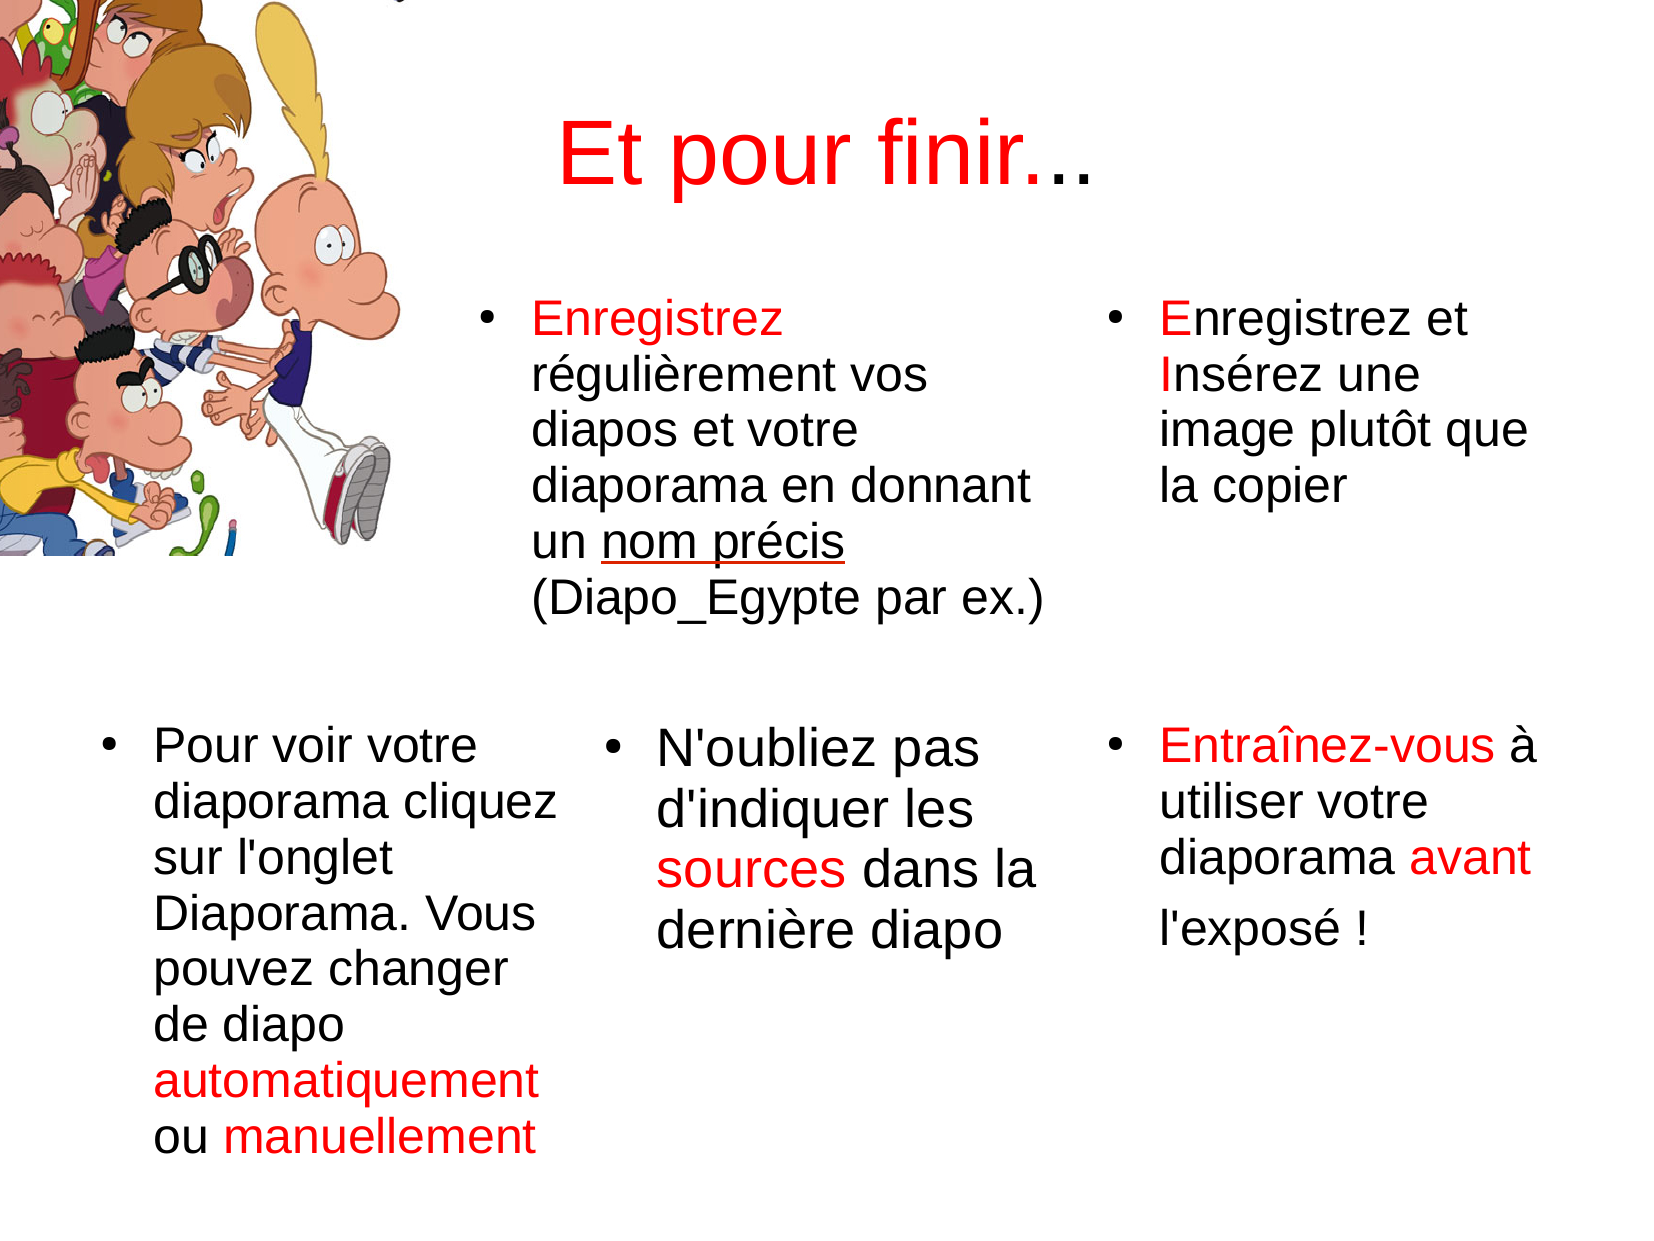

# Et pour finir...
Enregistrez régulièrement vos diapos et votre diaporama en donnant un nom précis (Diapo_Egypte par ex.)
Enregistrez et Insérez une image plutôt que la copier
Pour voir votre diaporama cliquez sur l'onglet Diaporama. Vous pouvez changer de diapo automatiquement ou manuellement
N'oubliez pas d'indiquer les sources dans la dernière diapo
Entraînez-vous à utiliser votre diaporama avant l'exposé !